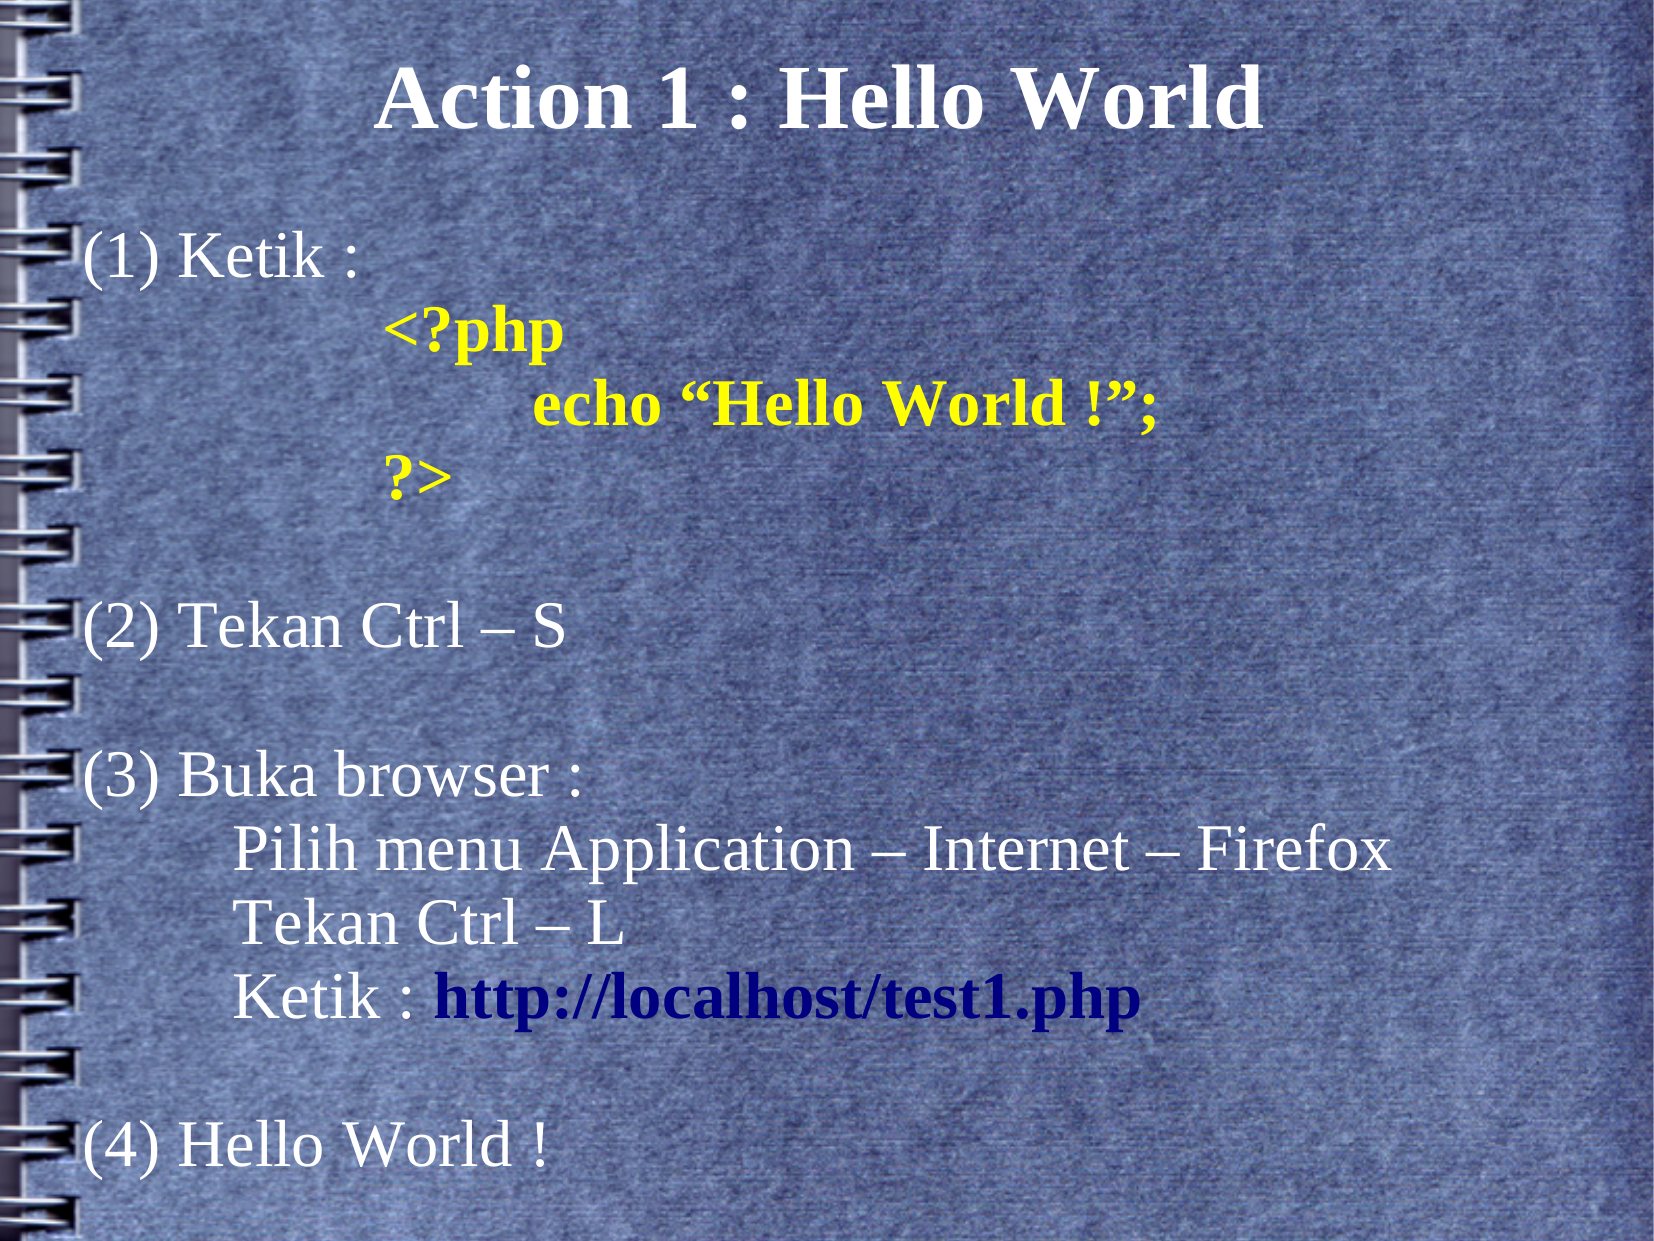

# Action 1 : Hello World
(1) Ketik :
				<?php
						echo “Hello World !”;
				?>
(2) Tekan Ctrl – S
(3) Buka browser :
		Pilih menu Application – Internet – Firefox
		Tekan Ctrl – L
		Ketik : http://localhost/test1.php
(4) Hello World !